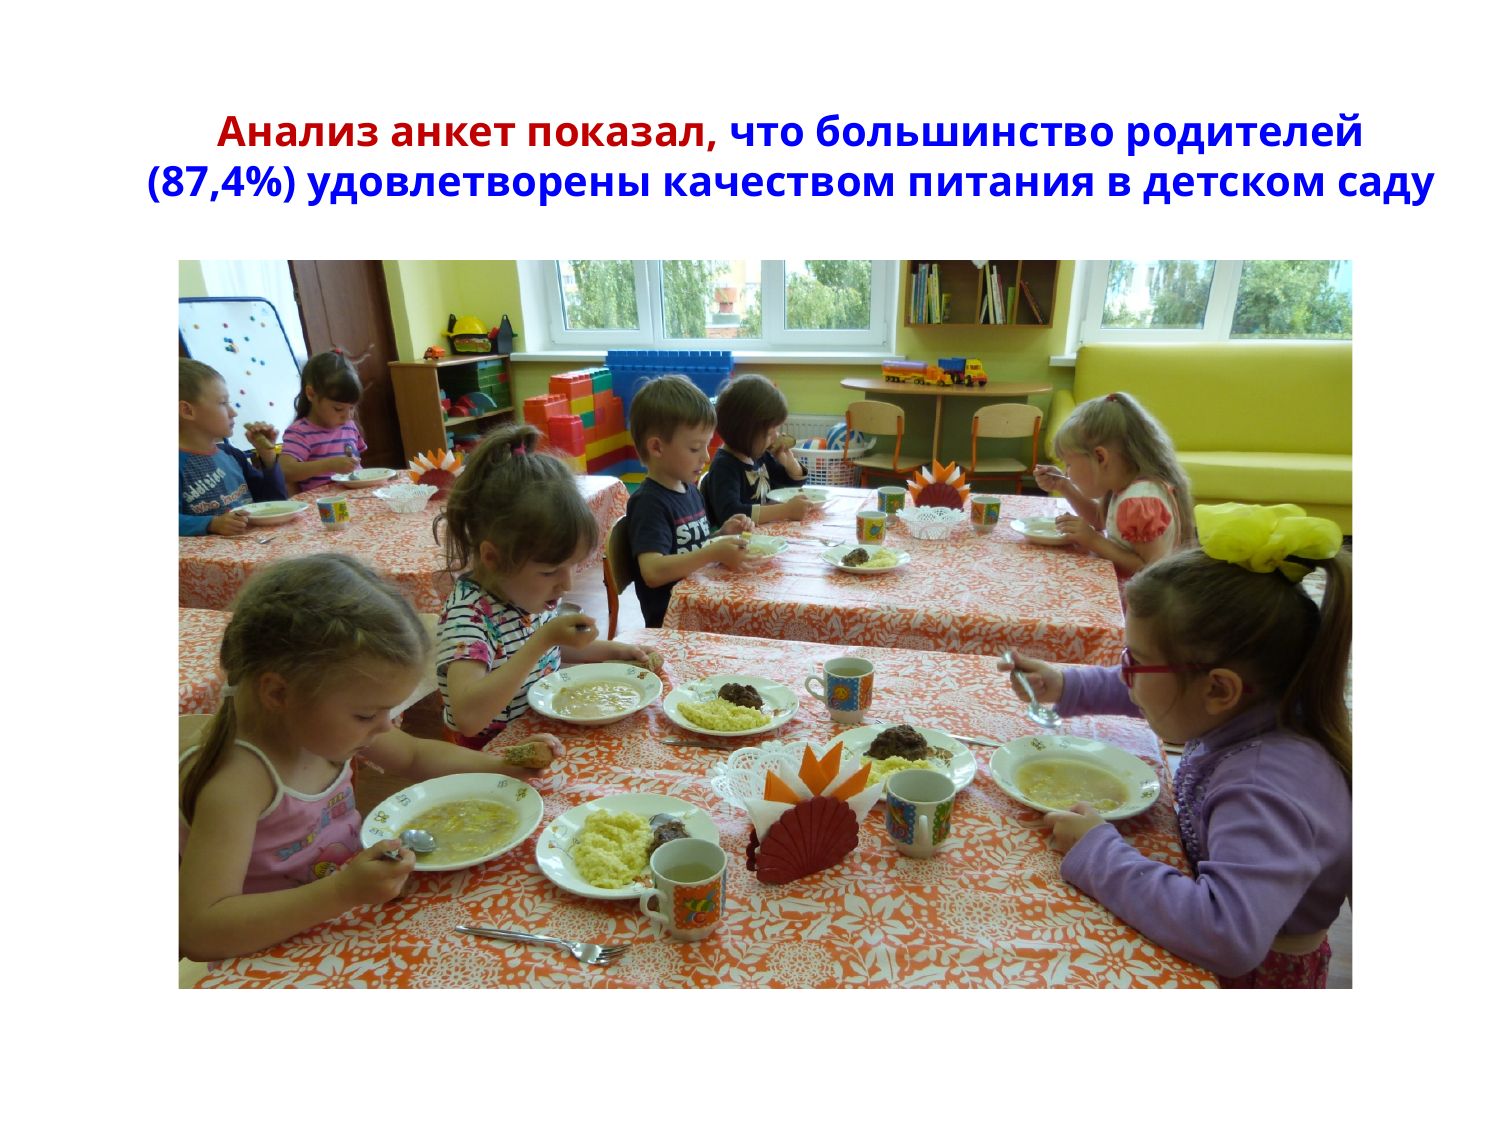

# Анализ анкет показал, что большинство родителей (87,4%) удовлетворены качеством питания в детском саду